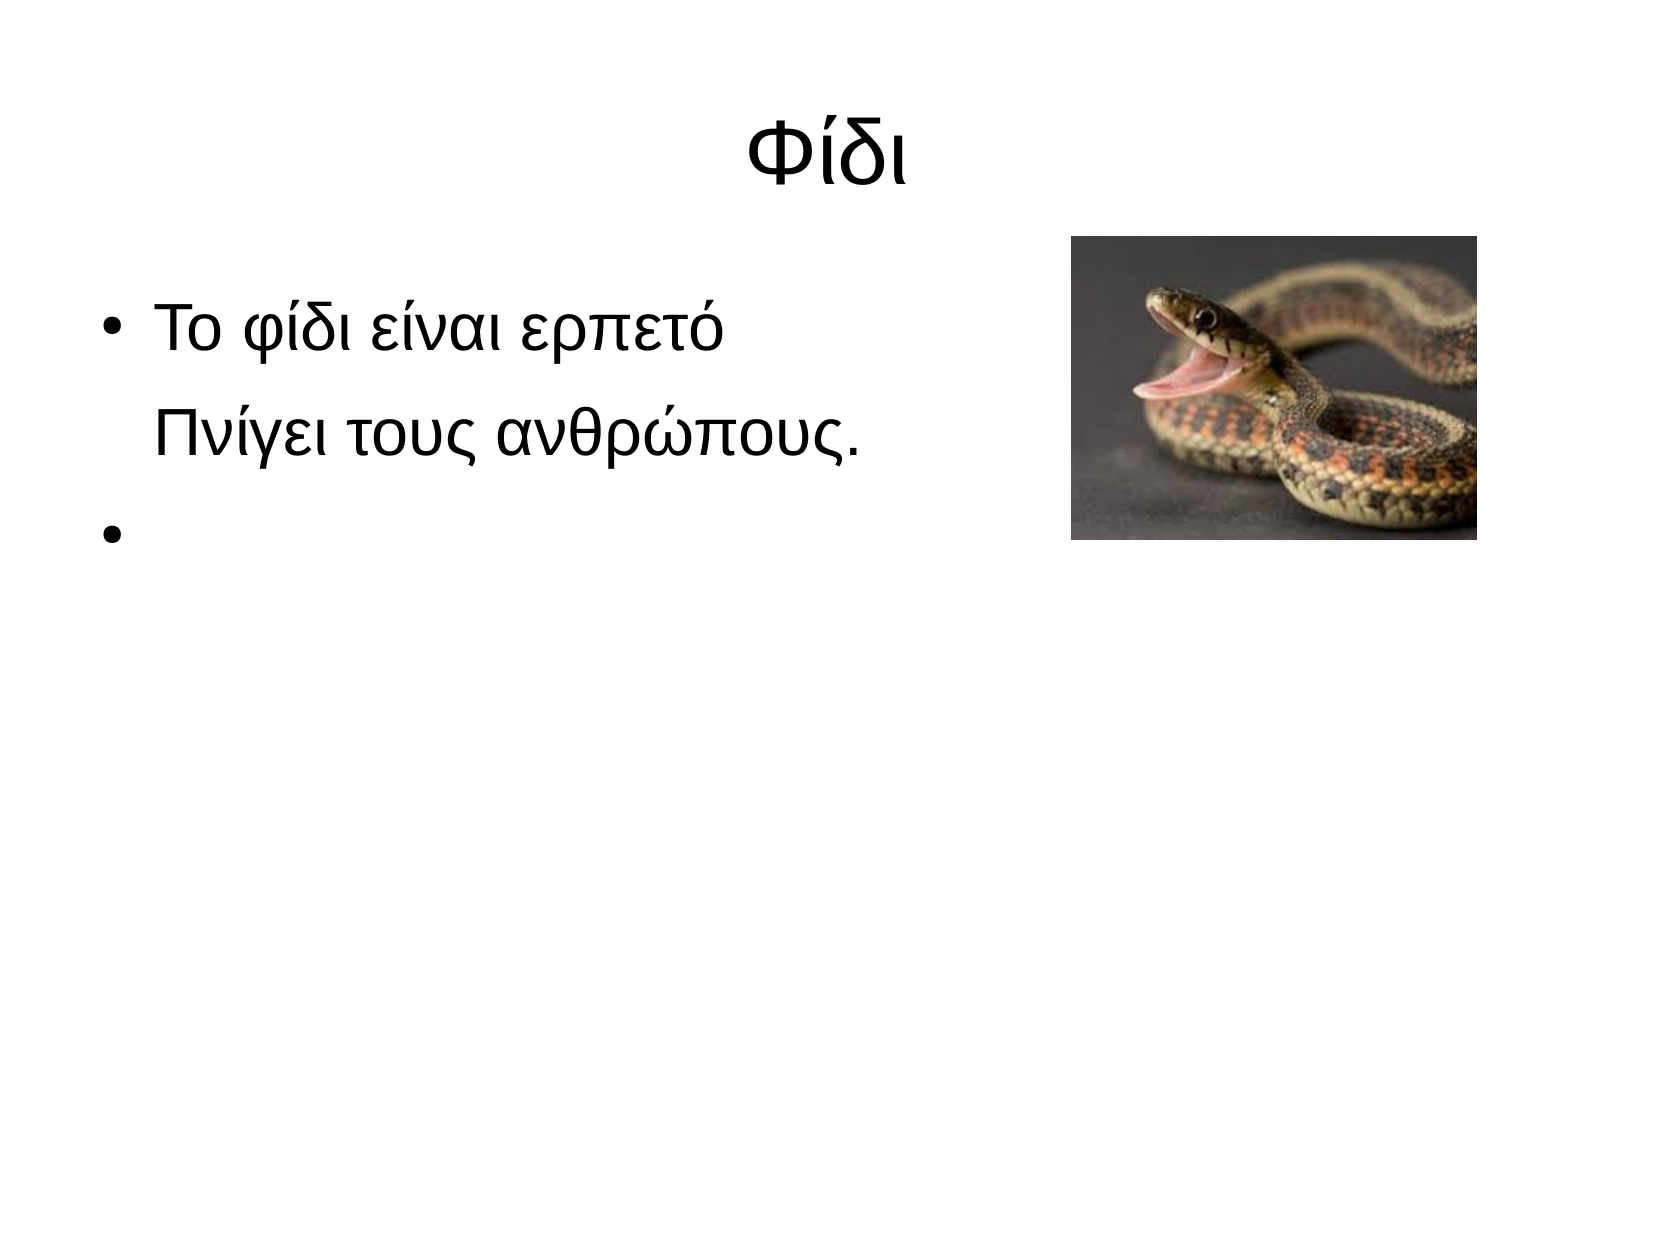

# Φίδι
Το φίδι είναι ερπετό
Πνίγει τους ανθρώπους.